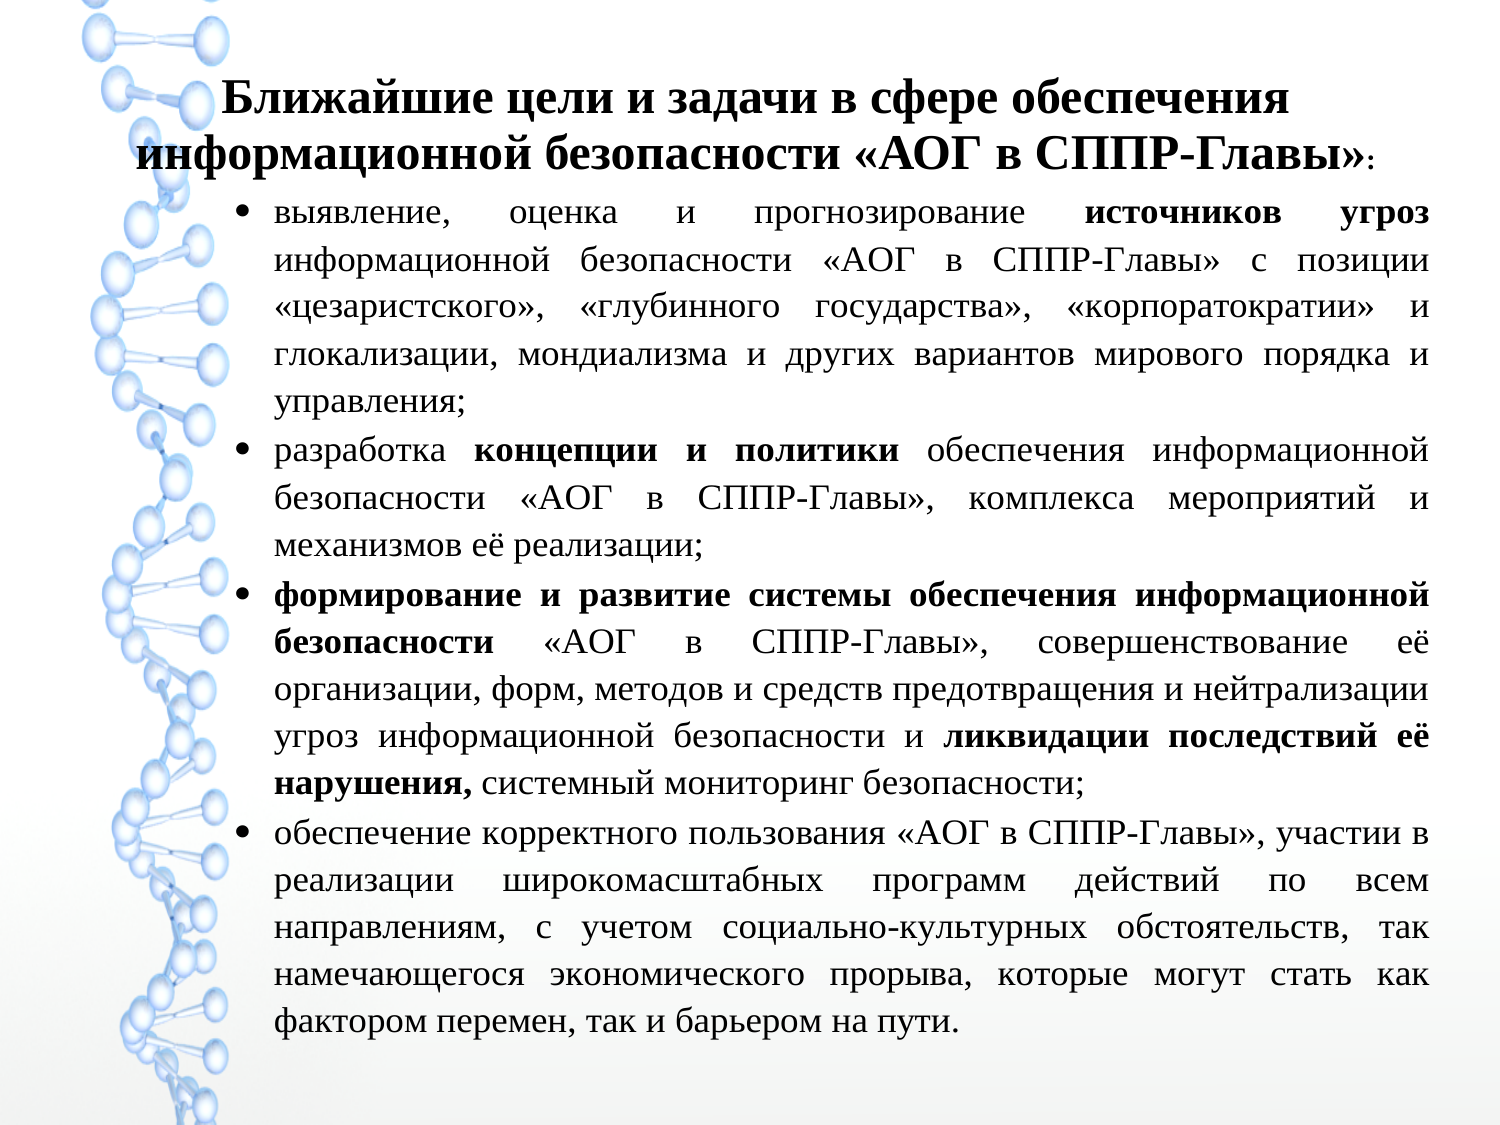

# Ближайшие цели и задачи в сфере обеспечения информационной безопасности «АОГ в СППР-Главы»: